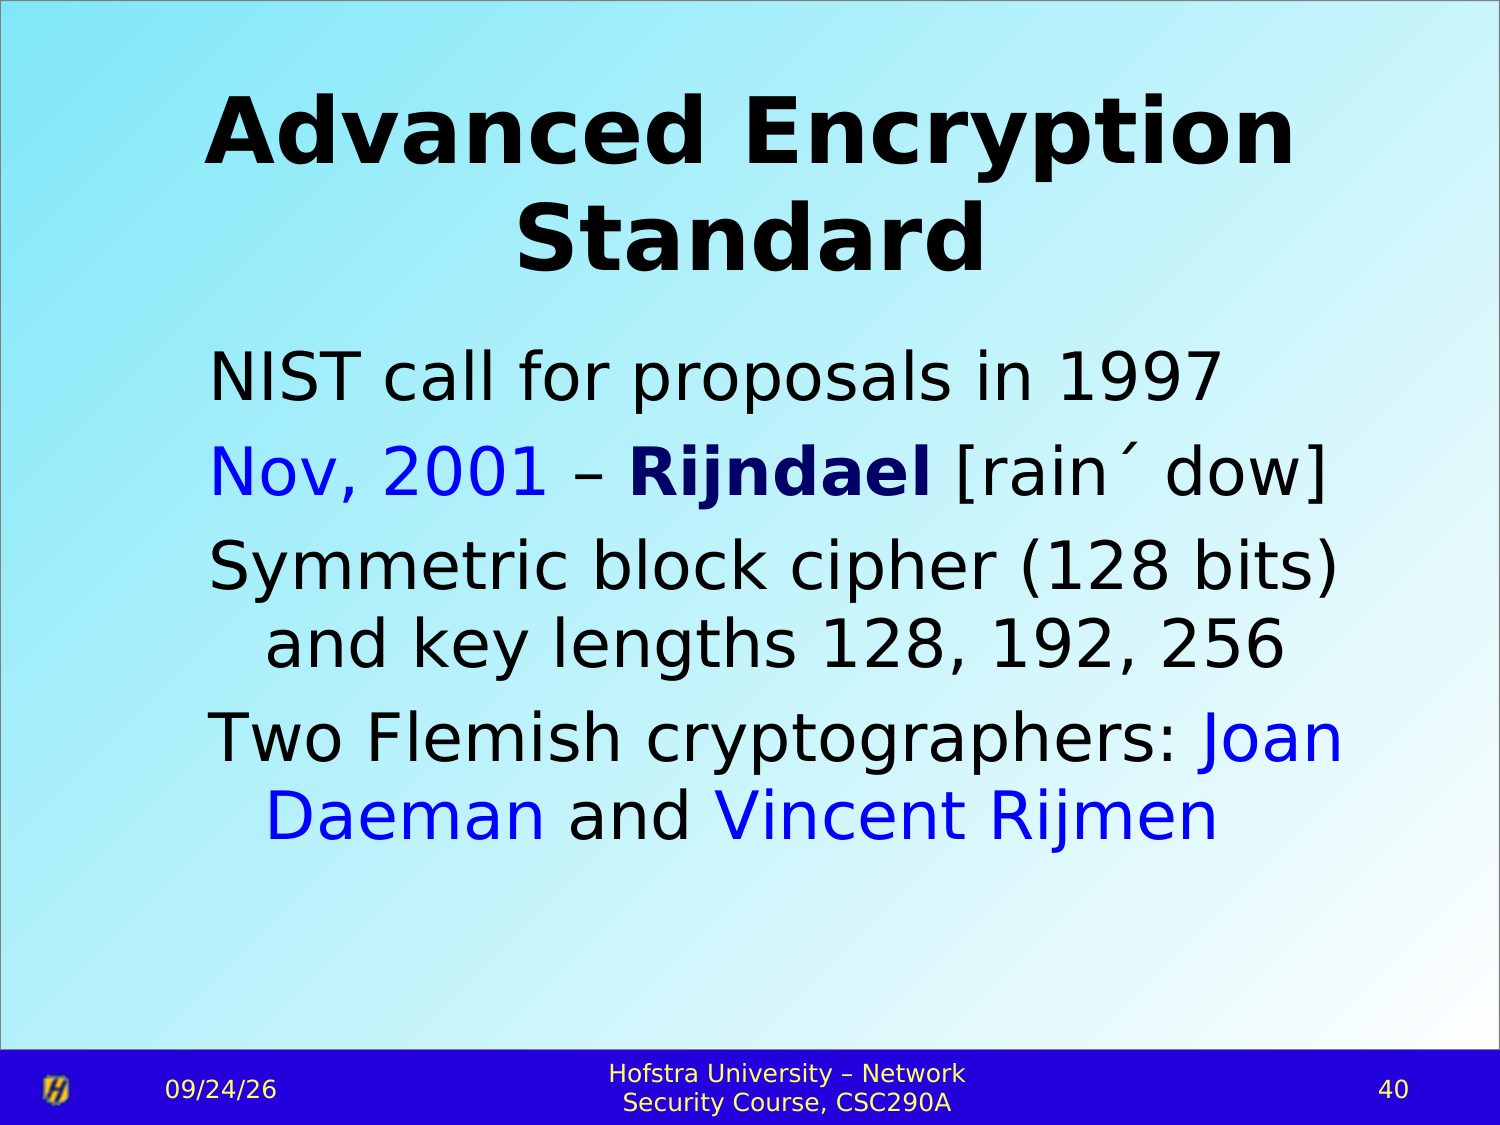

# Advanced Encryption Standard
NIST call for proposals in 1997
Nov, 2001 – Rijndael [rain´ dow]
Symmetric block cipher (128 bits) and key lengths 128, 192, 256
Two Flemish cryptographers: Joan Daeman and Vincent Rijmen
40